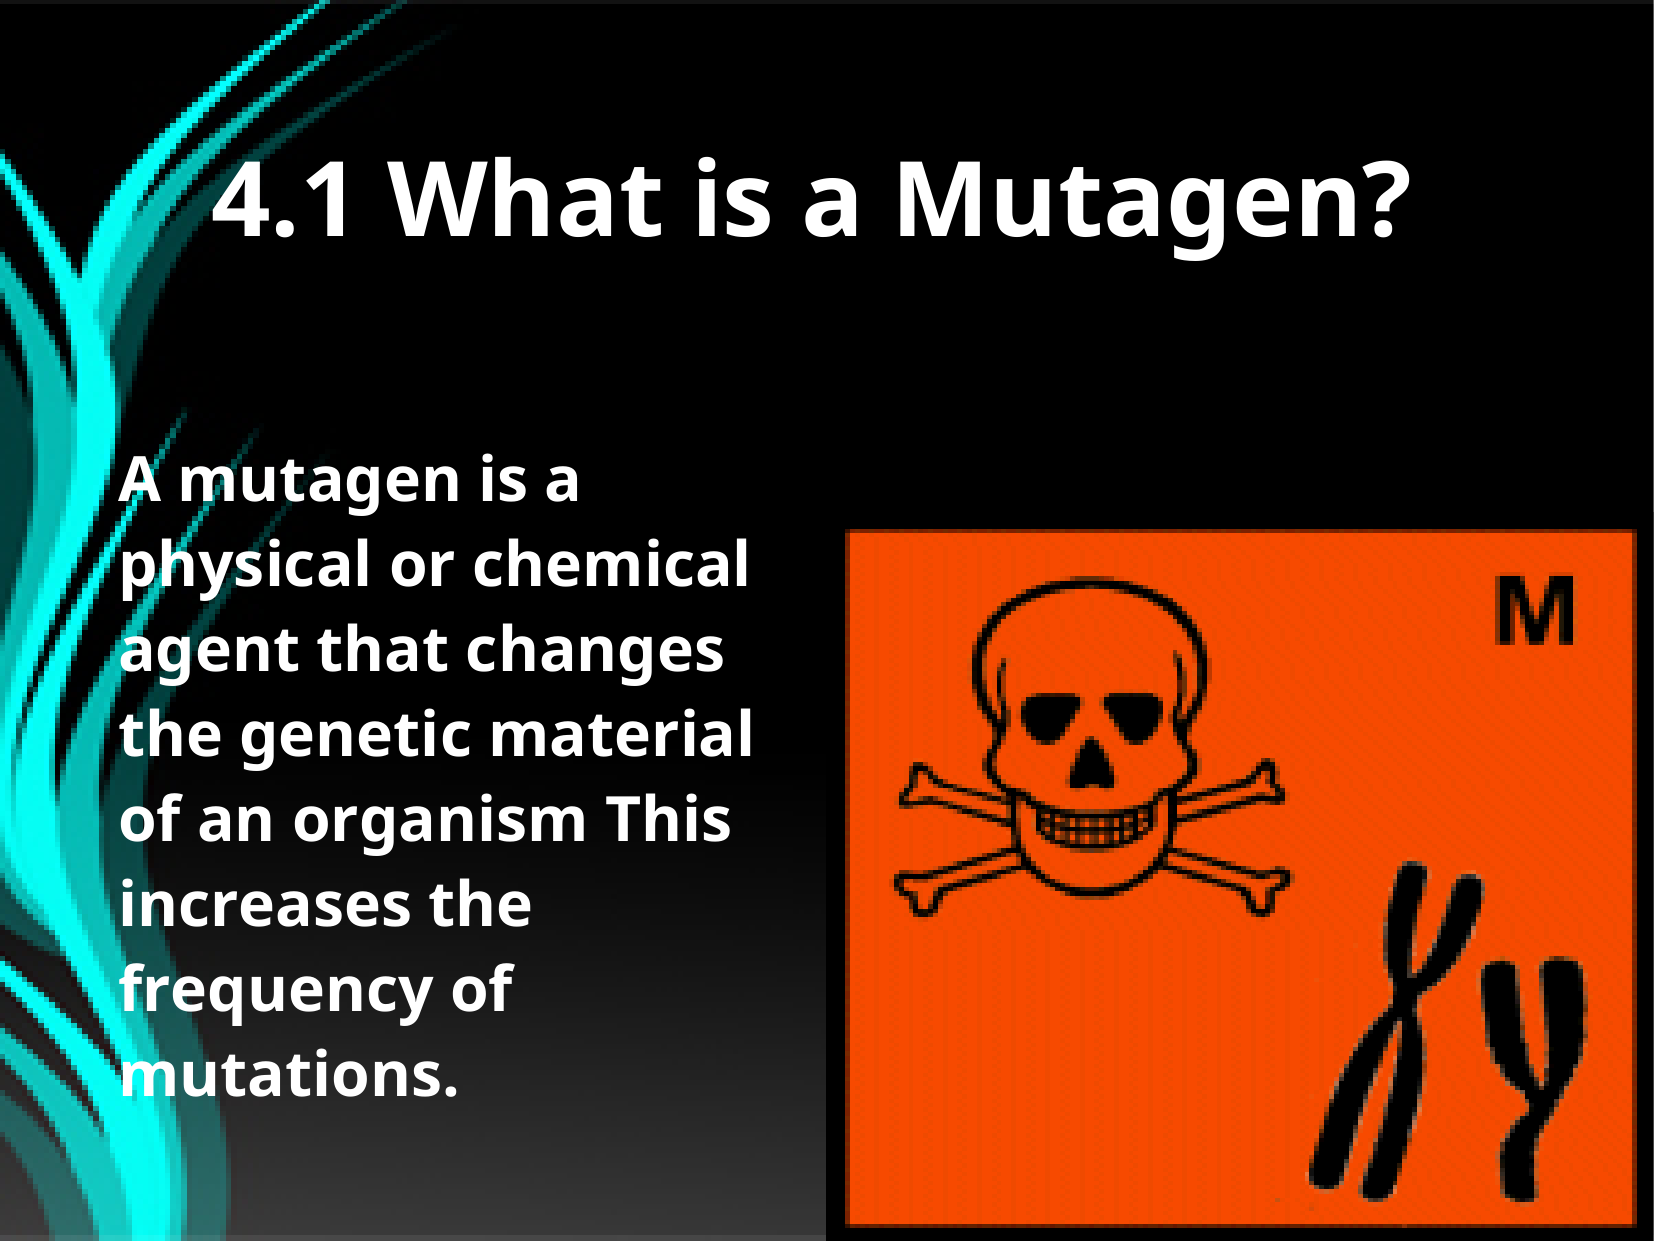

# 4.1 What is a Mutagen?
A mutagen is a physical or chemical agent that changes the genetic material of an organism This increases the frequency of mutations.